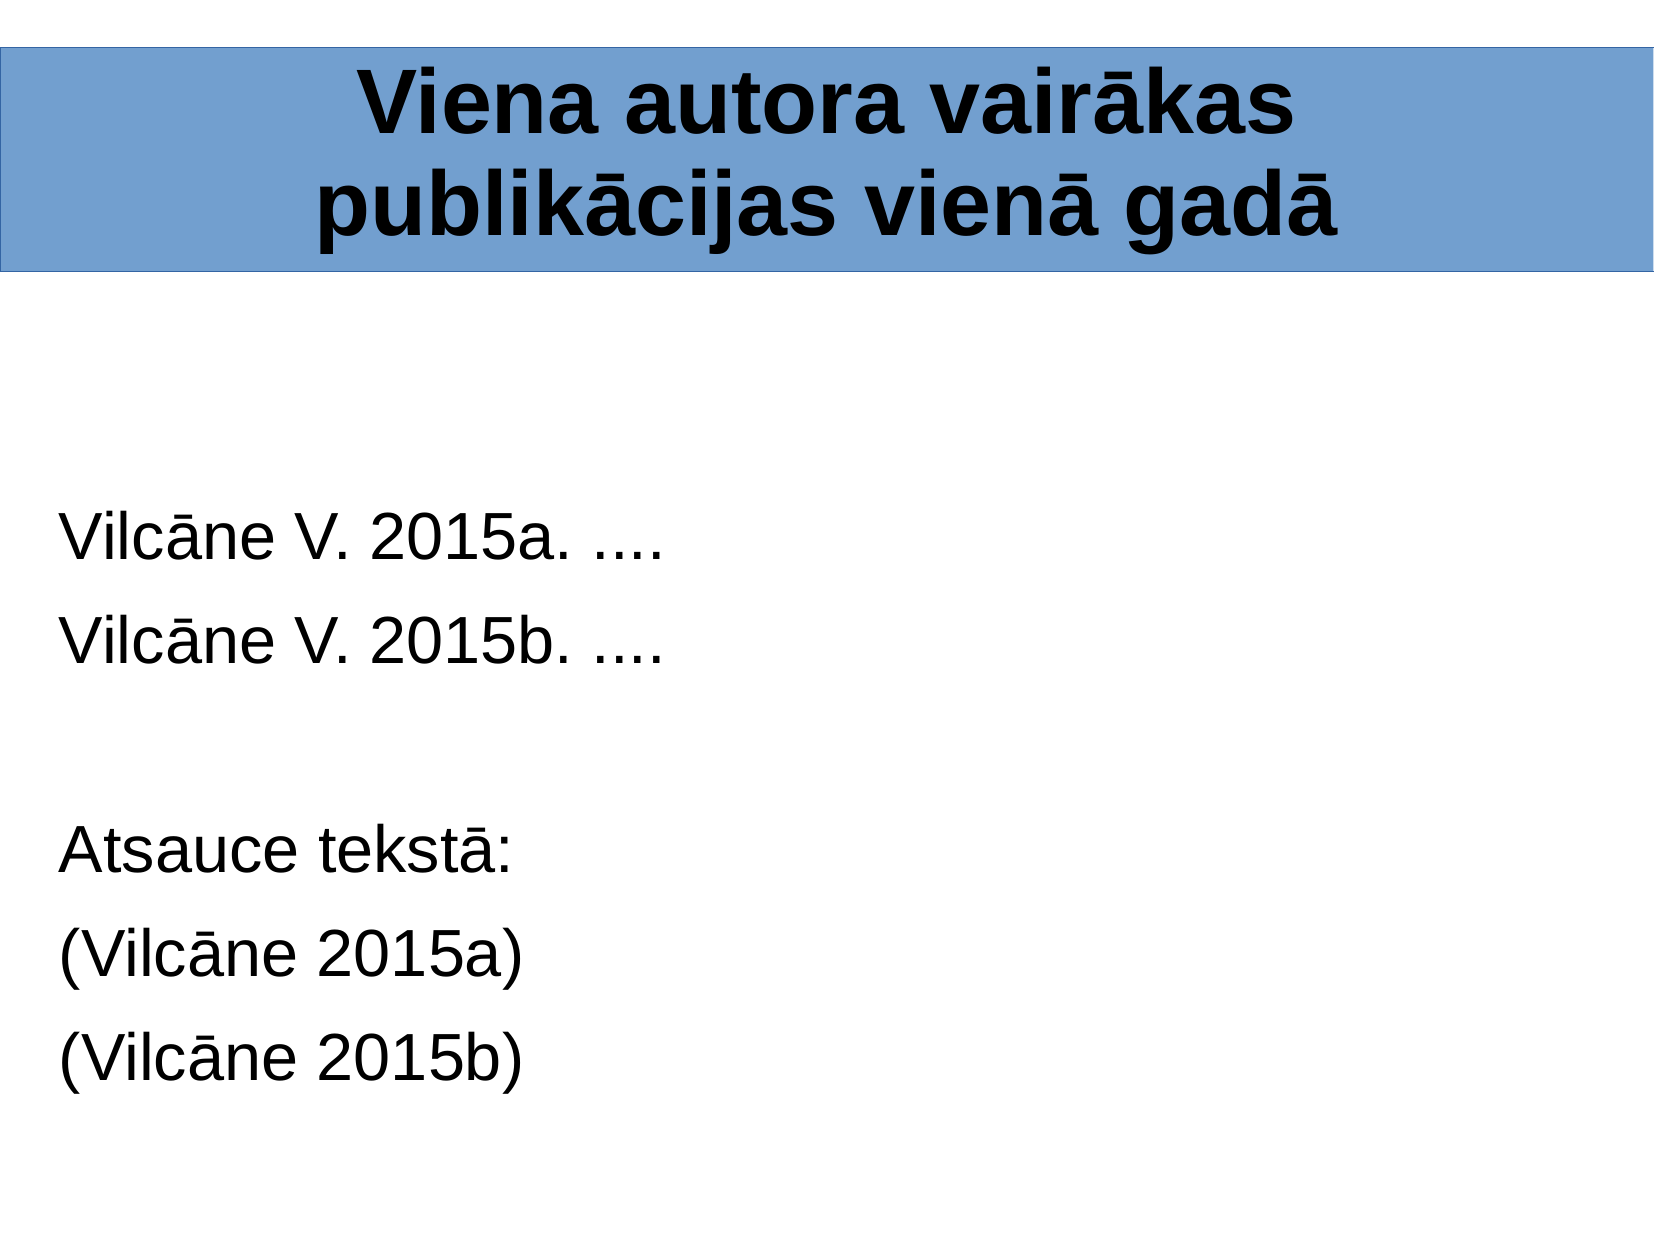

# Viena autora vairākas publikācijas vienā gadā
Vilcāne V. 2015a. ....
Vilcāne V. 2015b. ....
Atsauce tekstā:
(Vilcāne 2015a)
(Vilcāne 2015b)